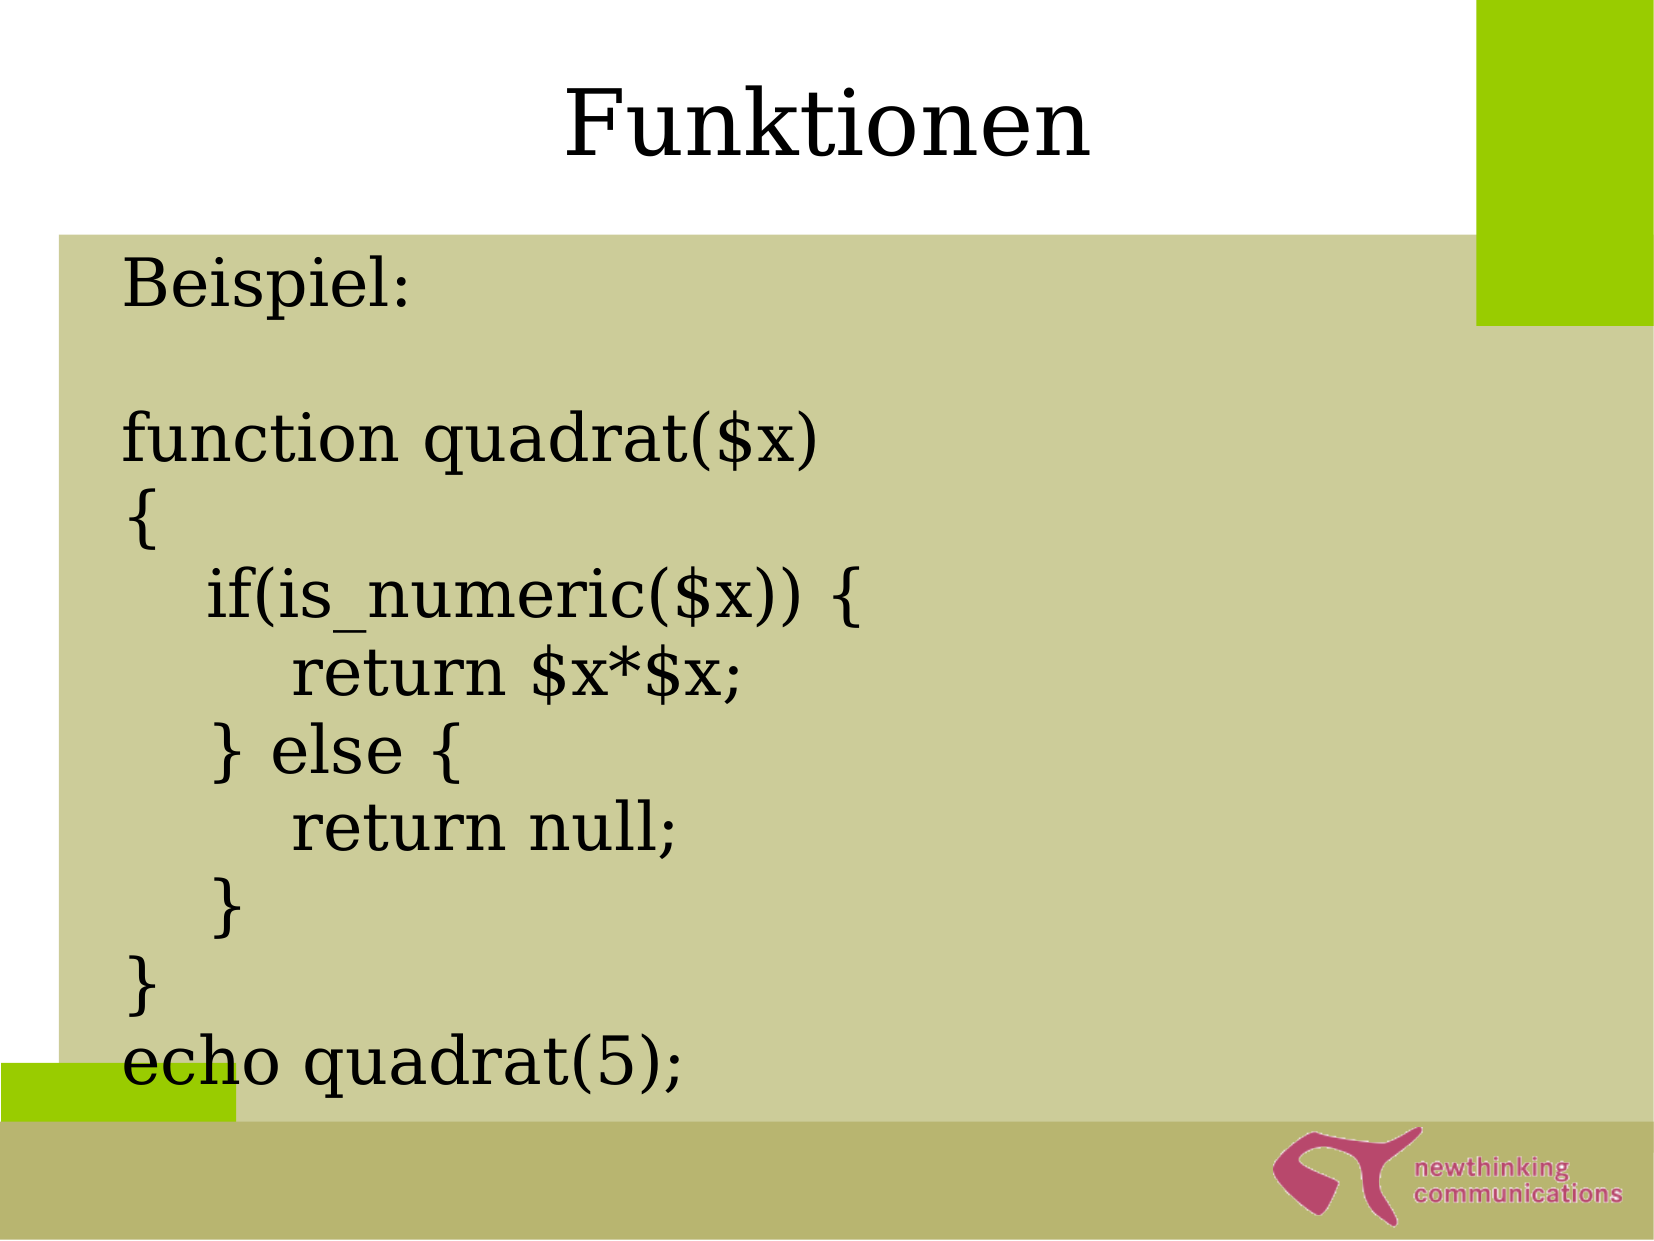

# Funktionen
Beispiel:
function quadrat($x)
{
 if(is_numeric($x)) {
 return $x*$x;
 } else {
 return null;
 }
}
echo quadrat(5);